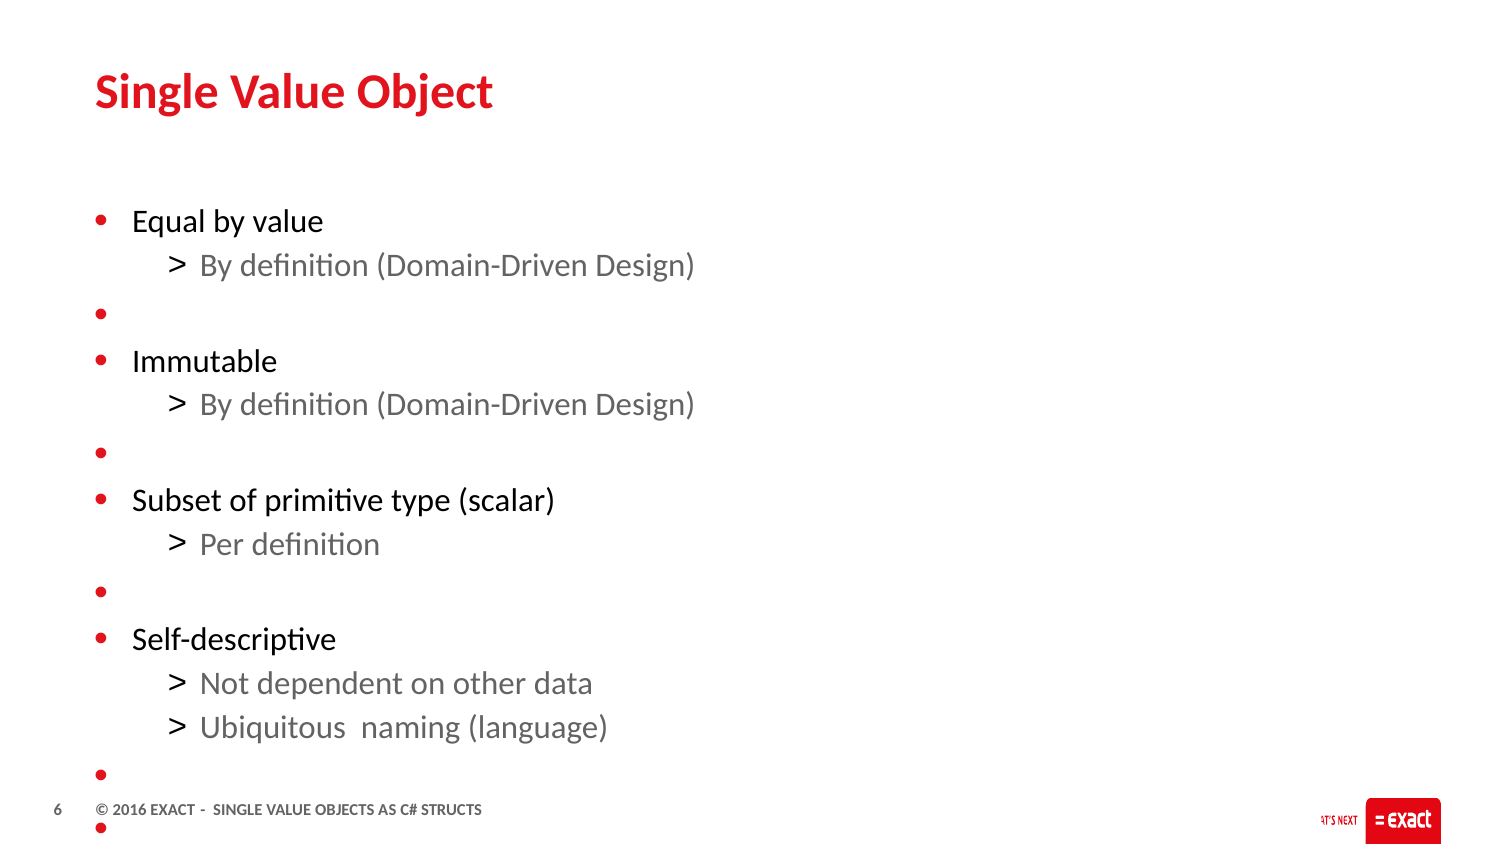

# Single Value Object
Equal by value
By definition (Domain-Driven Design)
Immutable
By definition (Domain-Driven Design)
Subset of primitive type (scalar)
Per definition
Self-descriptive
Not dependent on other data
Ubiquitous naming (language)
- Single Value Objects as C# structs